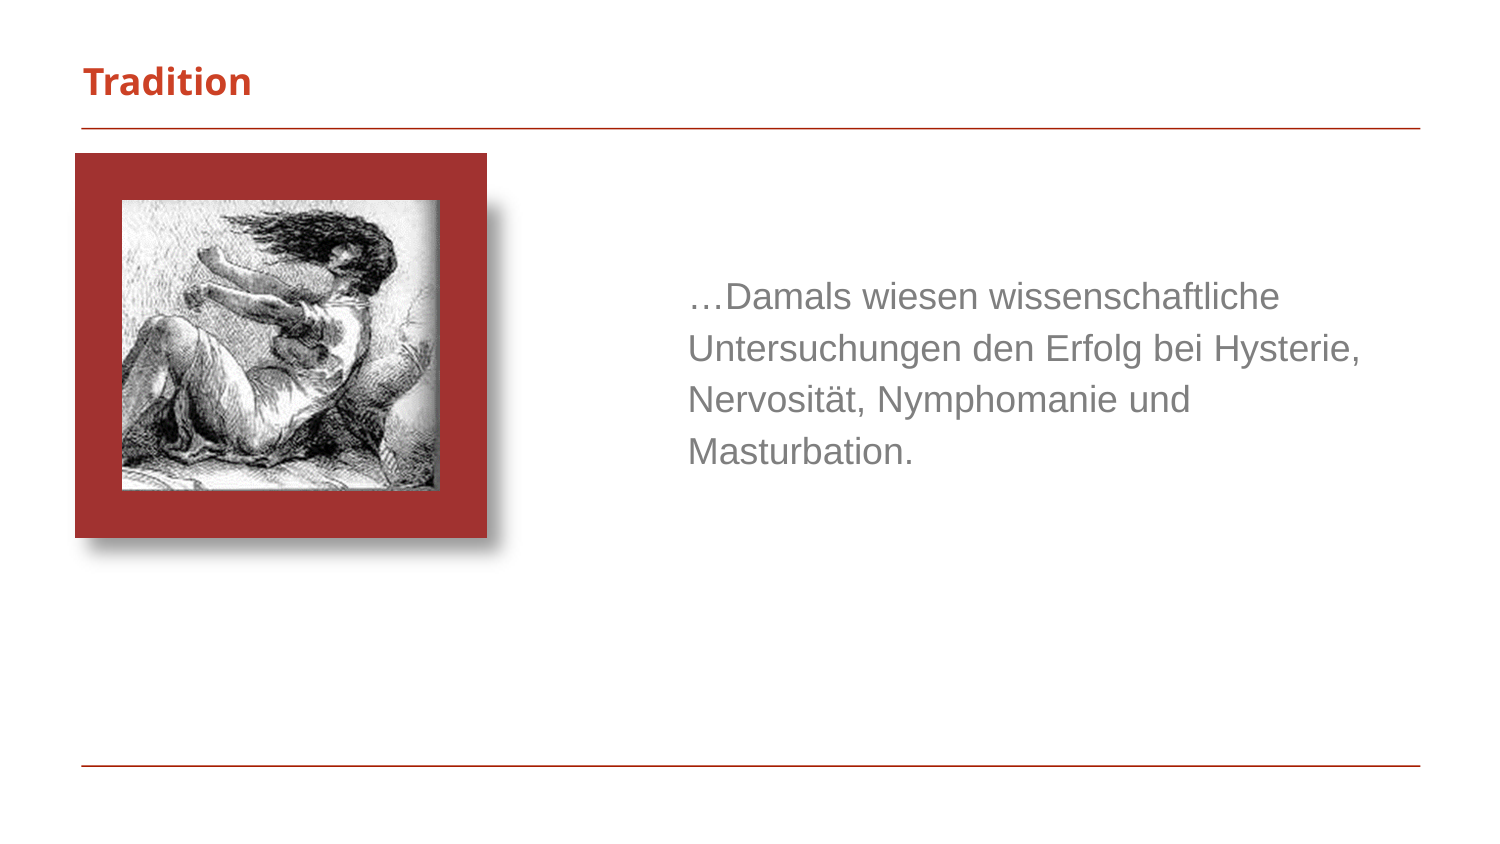

Tradition
…Damals wiesen wissenschaftliche Untersuchungen den Erfolg bei Hysterie, Nervosität, Nymphomanie und Masturbation.